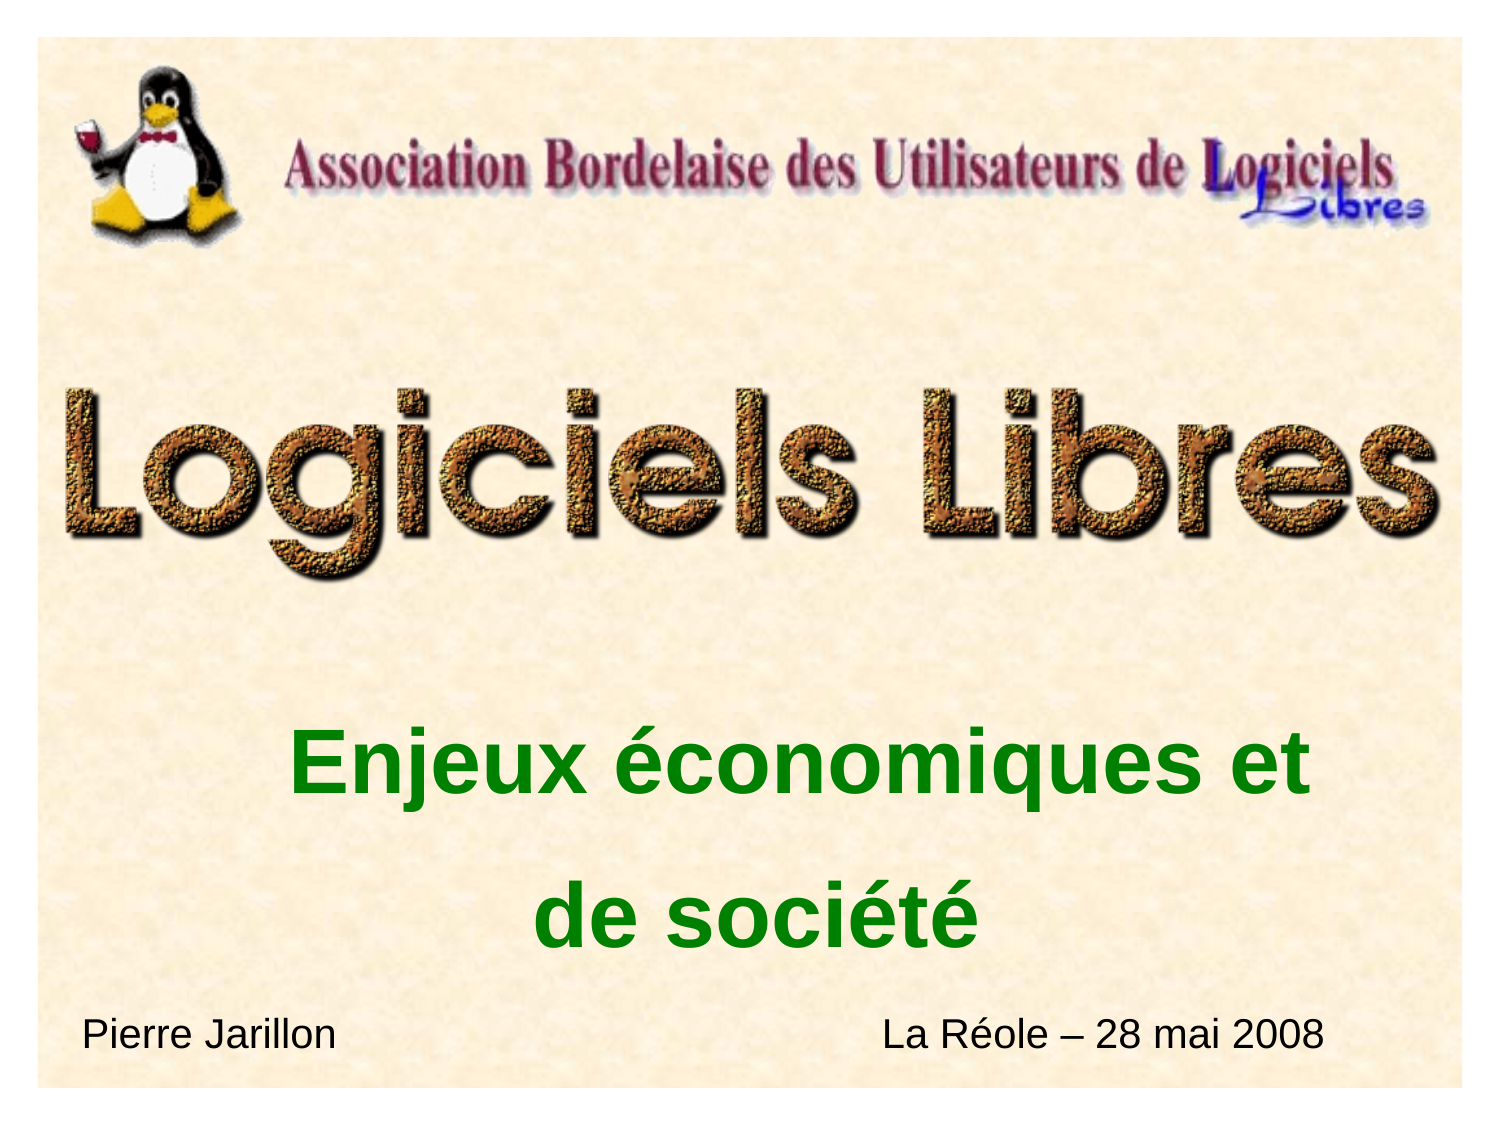

Enjeux économiques et de société
Pierre Jarillon 								La Réole – 28 mai 2008